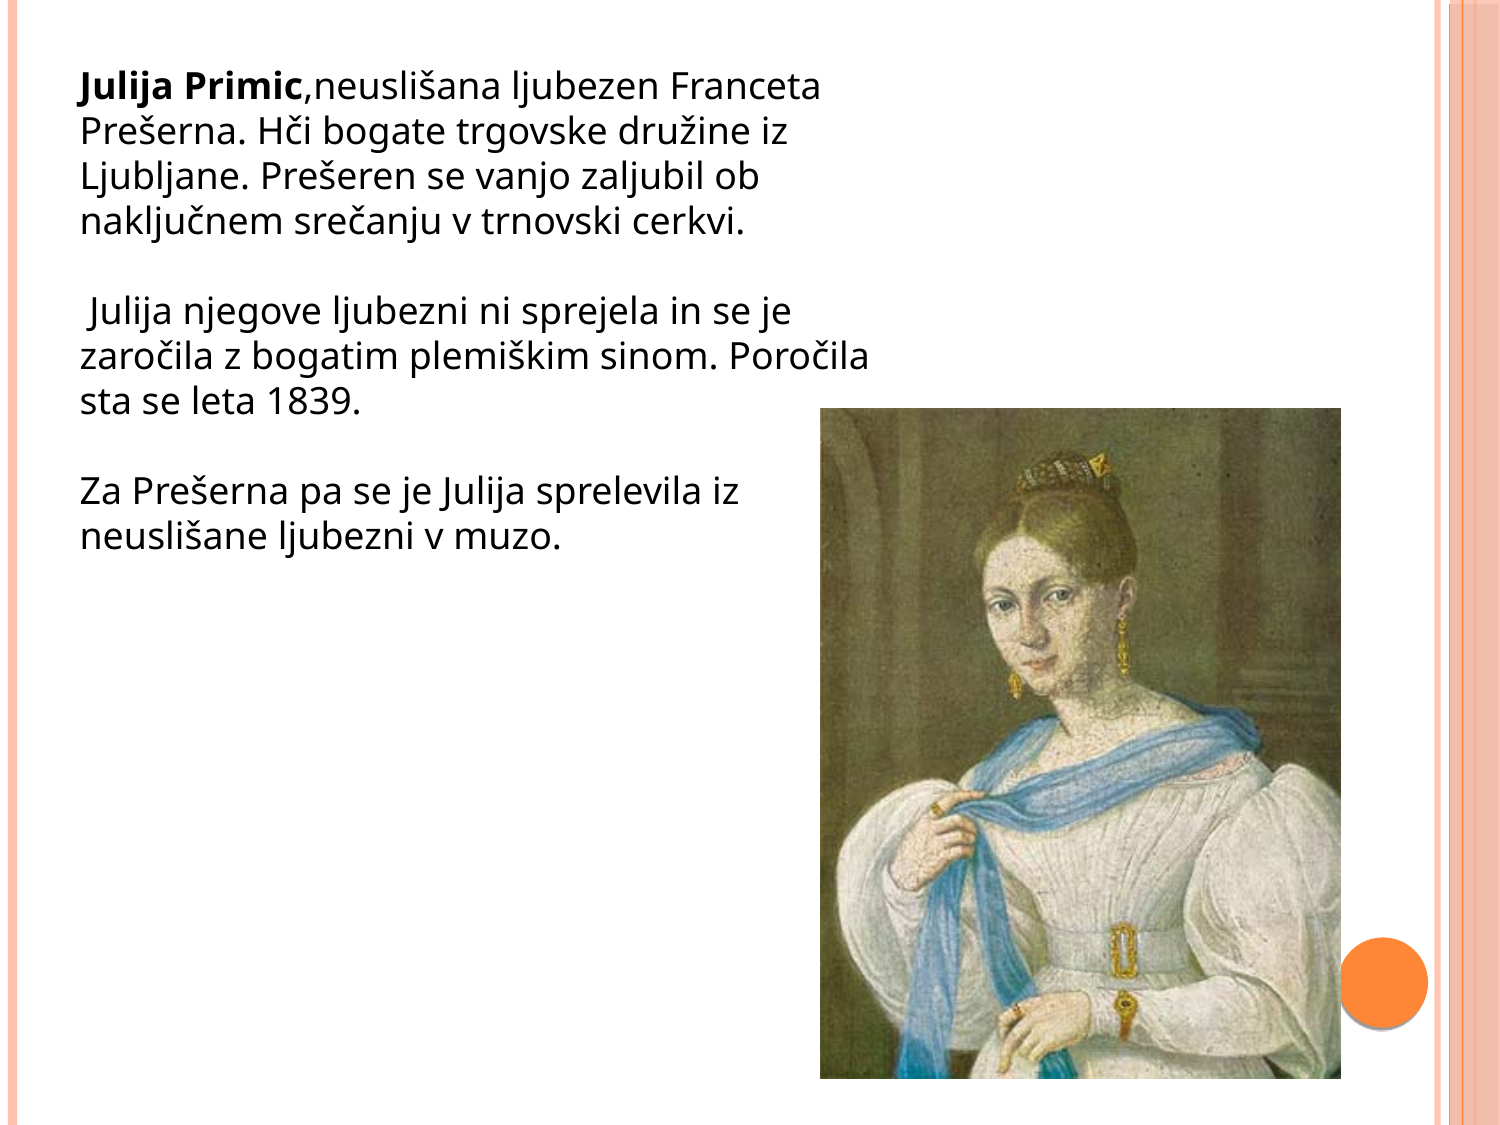

Julija Primic,neuslišana ljubezen Franceta Prešerna. Hči bogate trgovske družine iz Ljubljane. Prešeren se vanjo zaljubil ob naključnem srečanju v trnovski cerkvi.
 Julija njegove ljubezni ni sprejela in se je zaročila z bogatim plemiškim sinom. Poročila sta se leta 1839.
Za Prešerna pa se je Julija sprelevila iz neuslišane ljubezni v muzo.